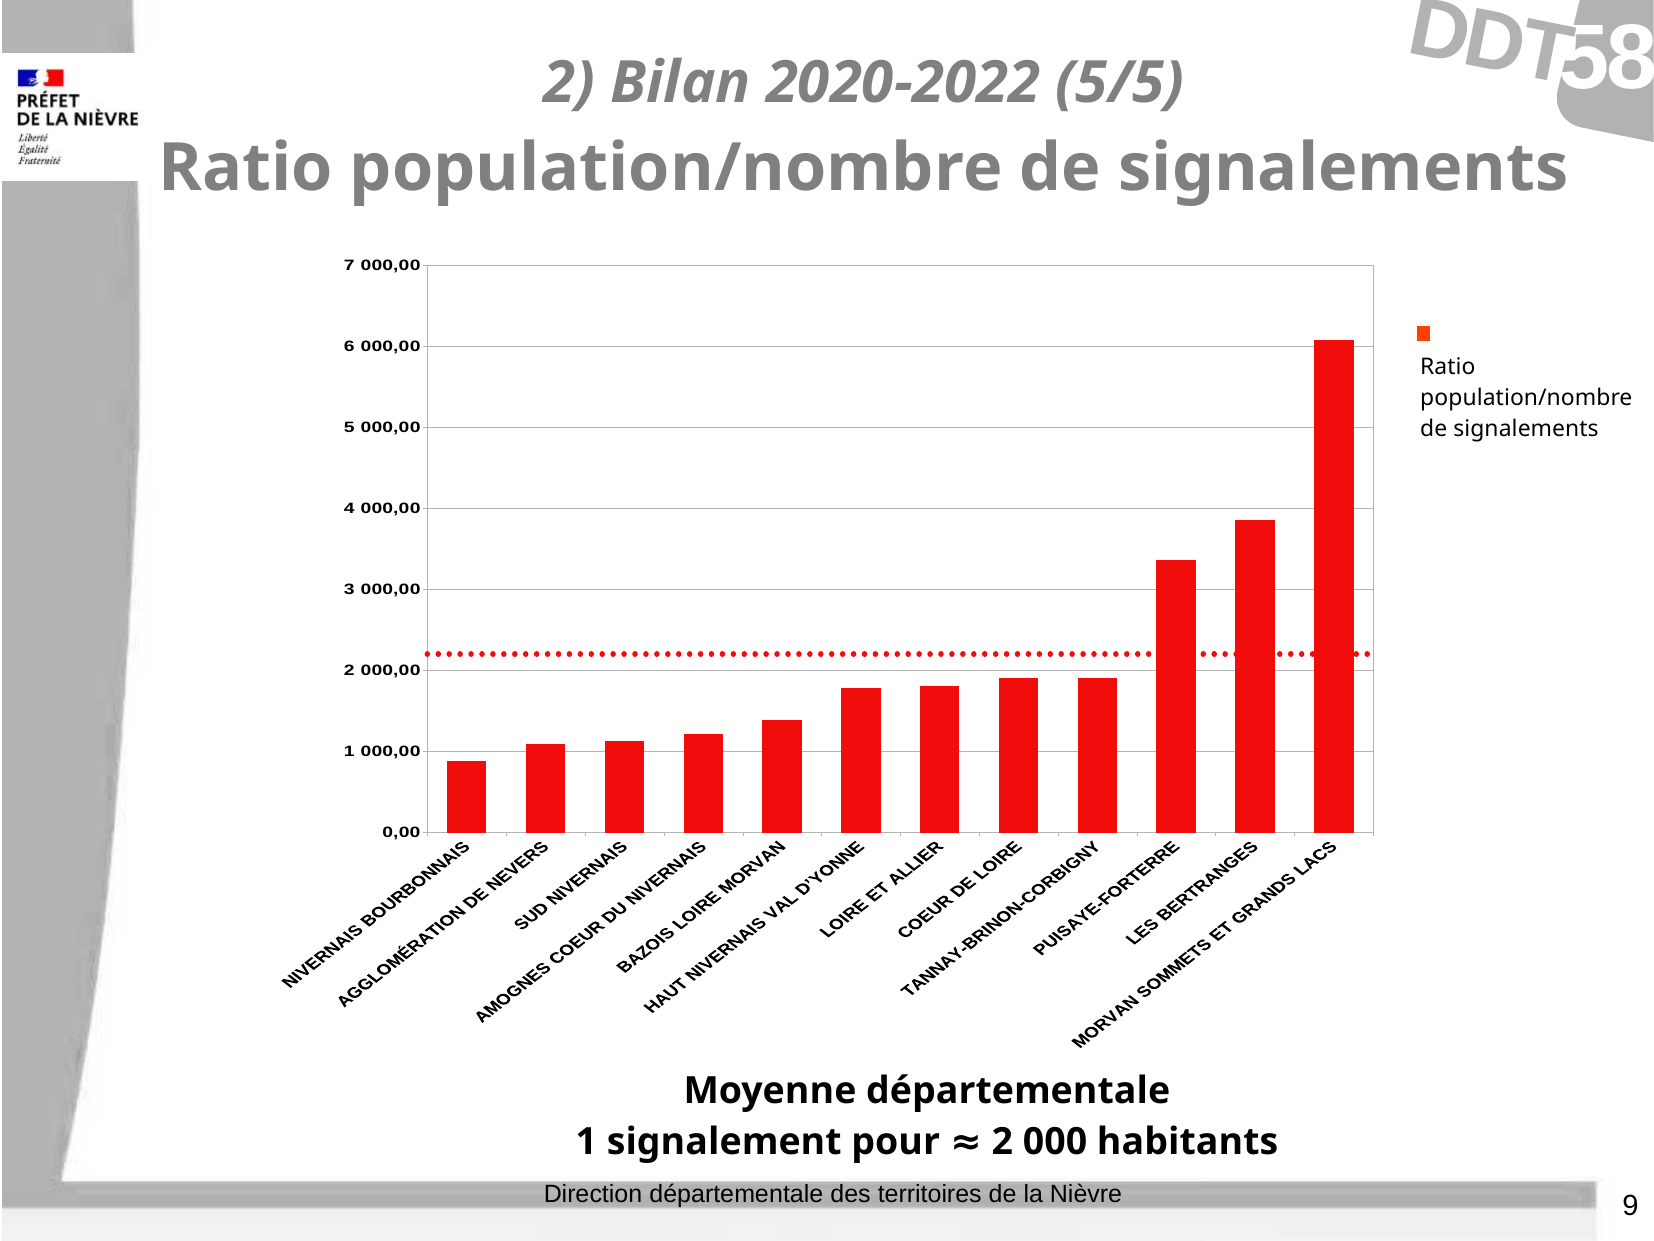

# 2) Bilan 2020-2022 (5/5) Ratio population/nombre de signalements
Ratio population/nombre de signalements
Moyenne départementale
1 signalement pour ≈ 2 000 habitants